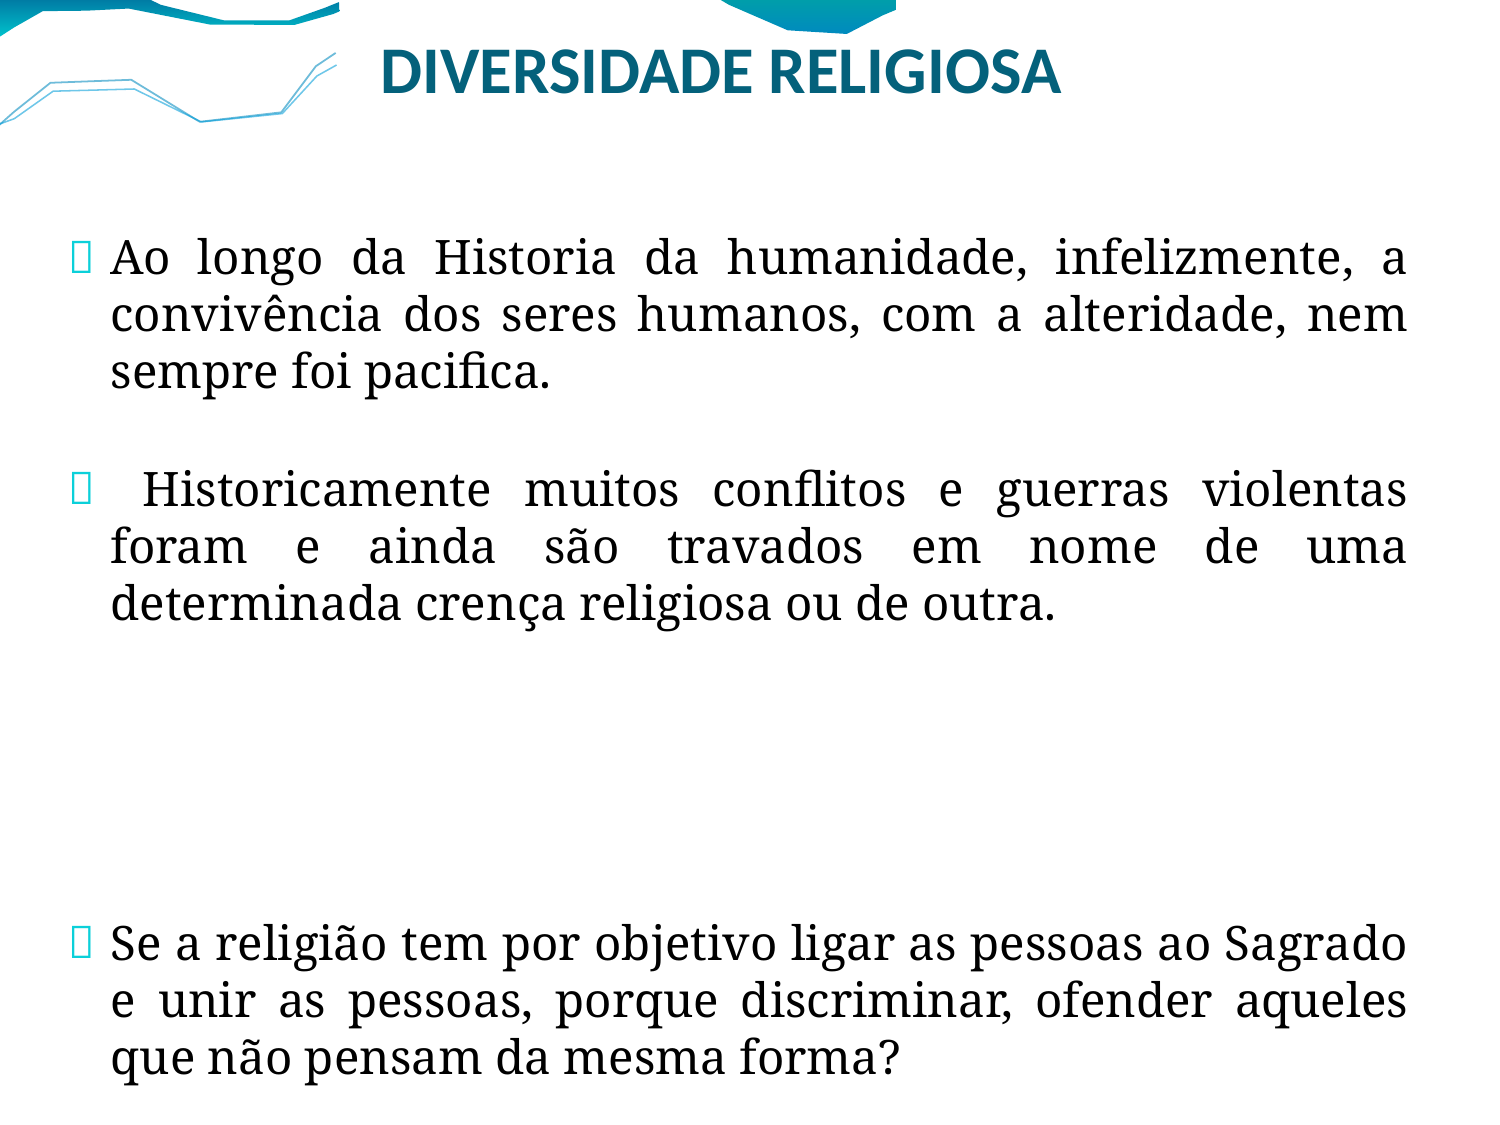

# DIVERSIDADE RELIGIOSA
Ao longo da Historia da humanidade, infelizmente, a convivência dos seres humanos, com a alteridade, nem sempre foi pacifica.
 Historicamente muitos conflitos e guerras violentas foram e ainda são travados em nome de uma determinada crença religiosa ou de outra.
Se a religião tem por objetivo ligar as pessoas ao Sagrado e unir as pessoas, porque discriminar, ofender aqueles que não pensam da mesma forma?